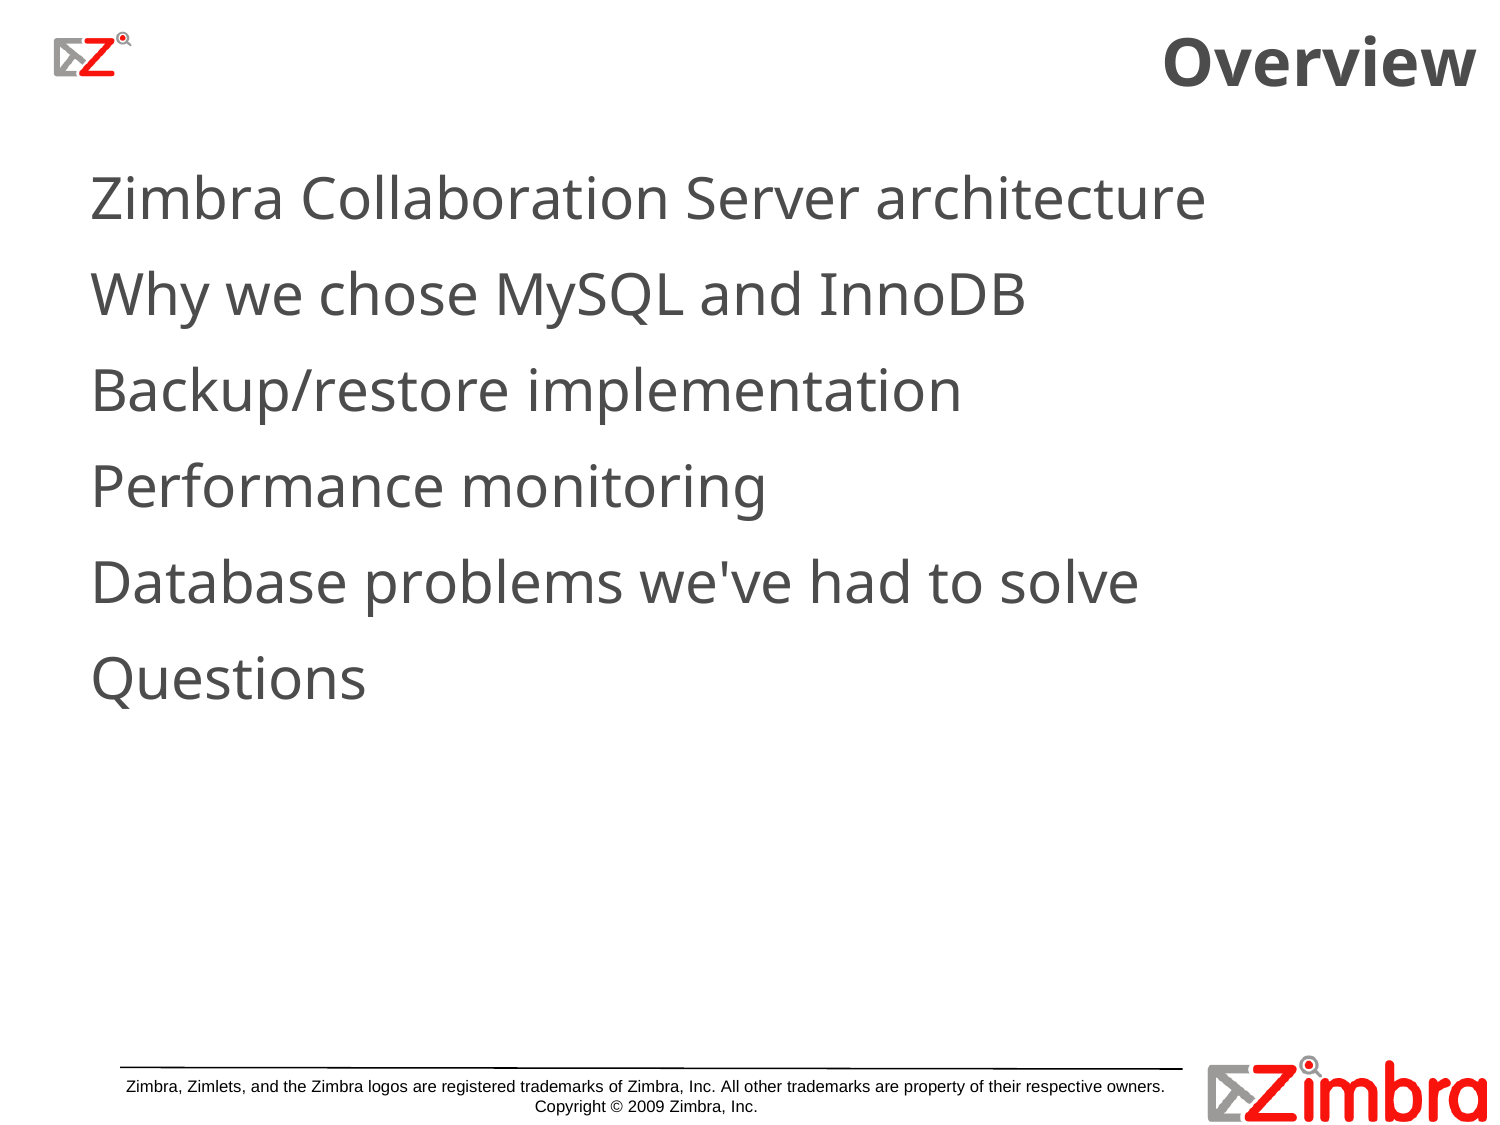

# Overview
Zimbra Collaboration Server architecture
Why we chose MySQL and InnoDB
Backup/restore implementation
Performance monitoring
Database problems we've had to solve
Questions